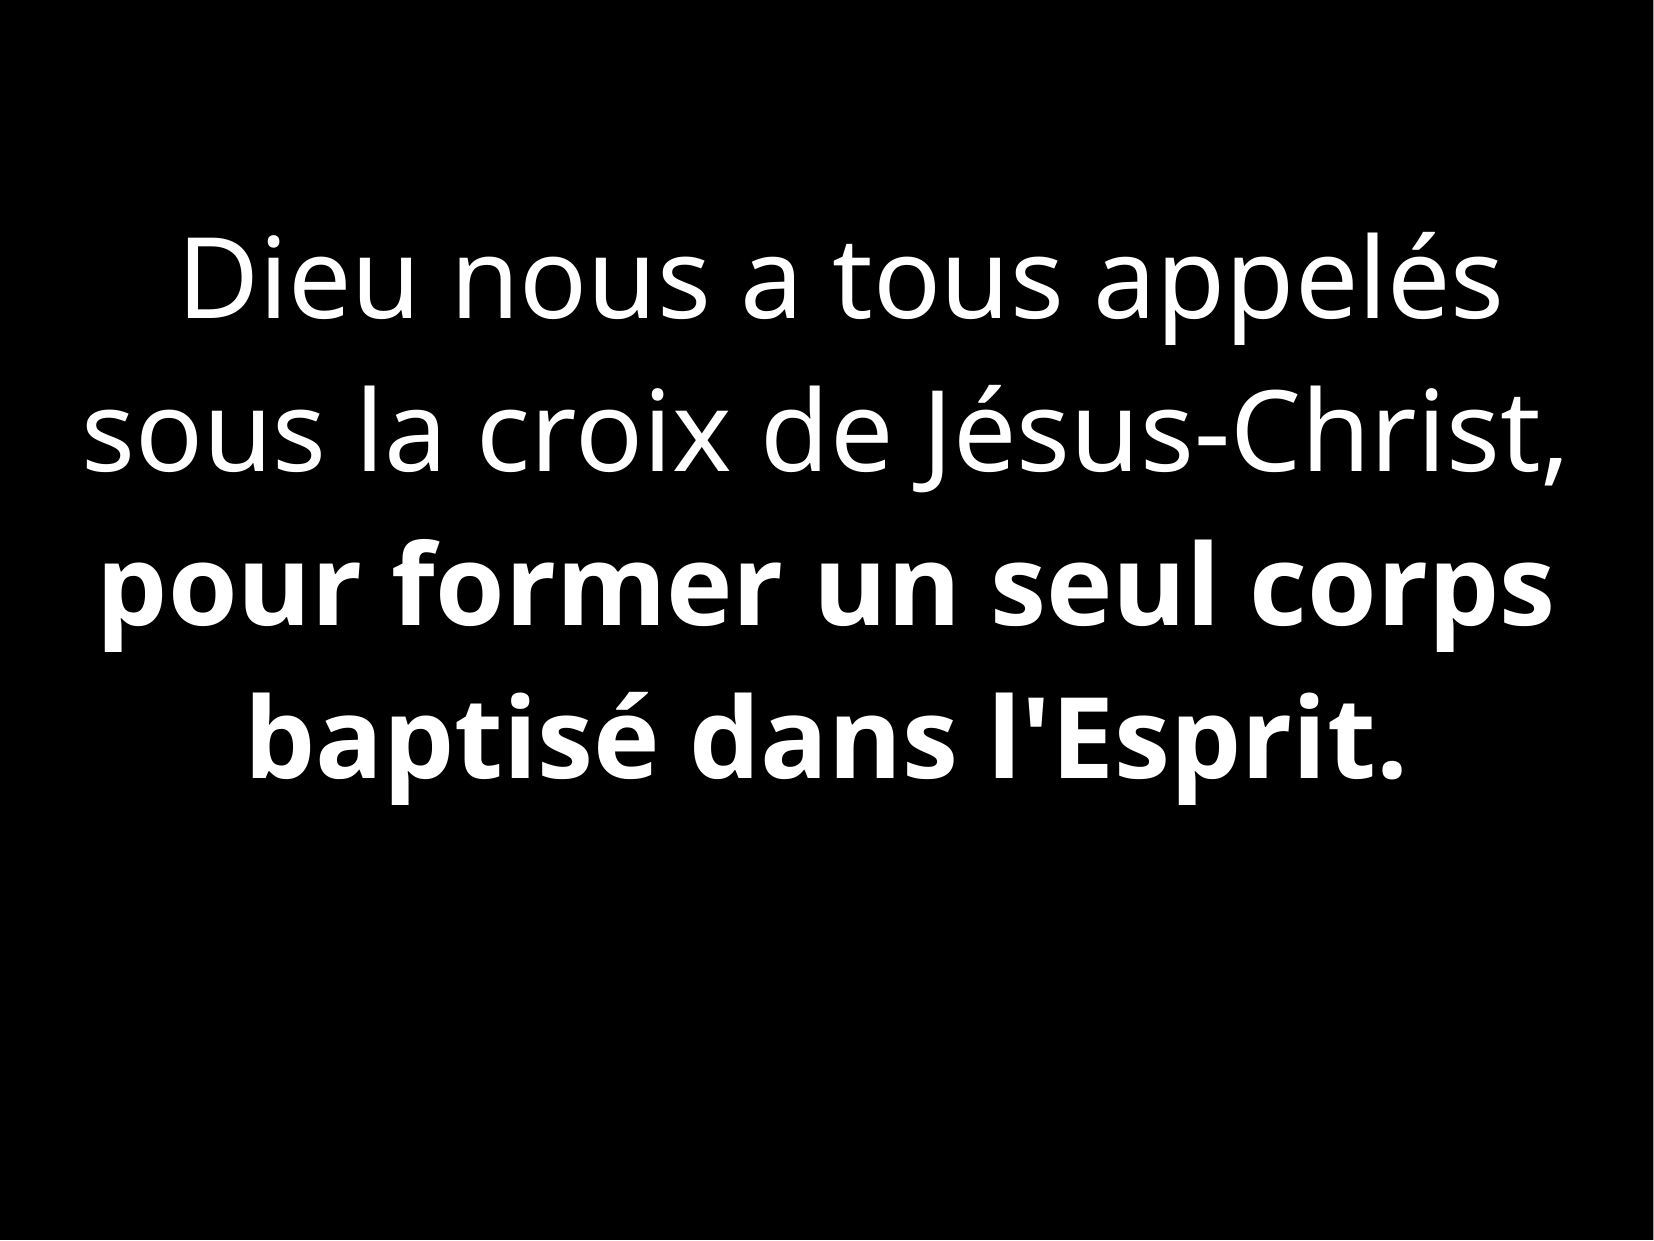

# Dieu nous a tous appelés sous la croix de Jésus-Christ, pour former un seul corps baptisé dans l'Esprit.